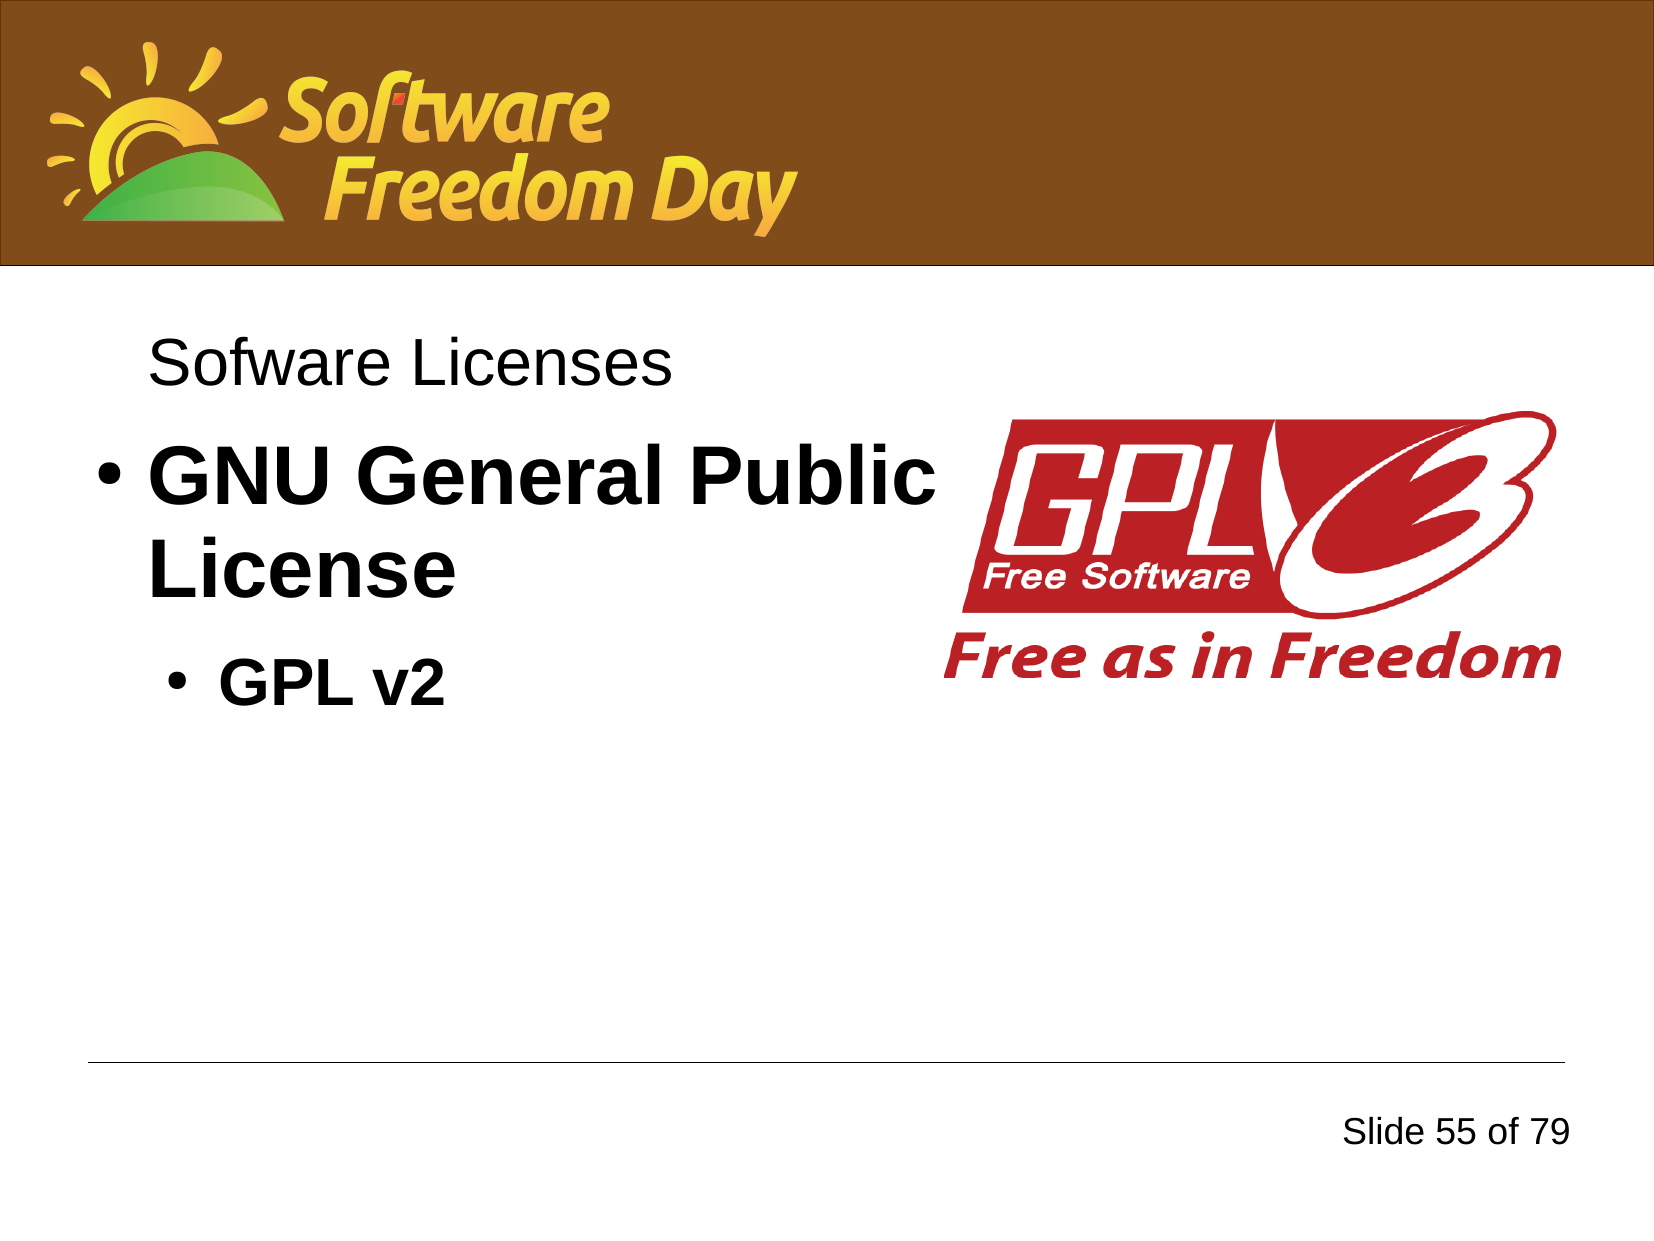

#
Sofware Licenses
GNU General Public License
GPL v2
55